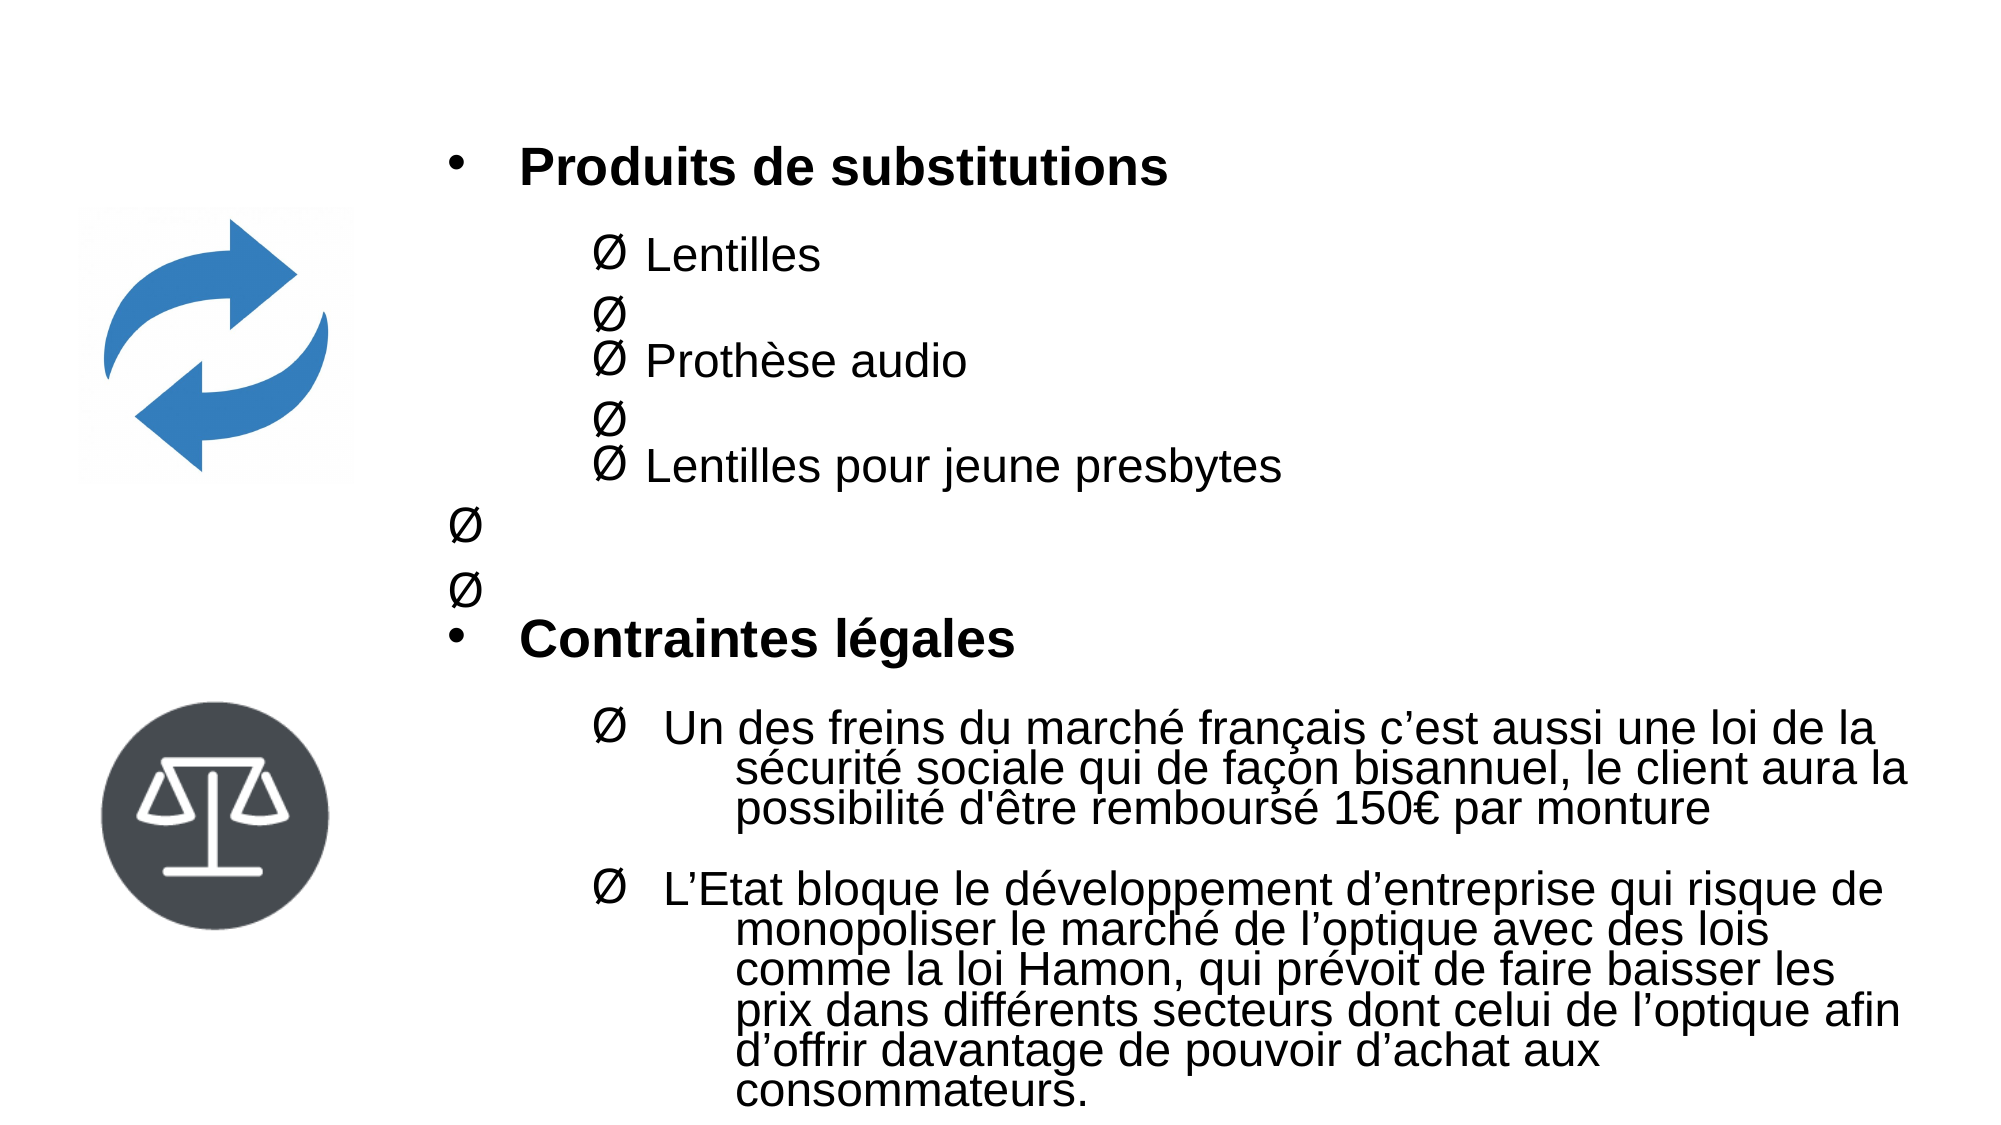

# Produits de substitutions
Lentilles
Prothèse audio
Lentilles pour jeune presbytes
Contraintes légales
Un des freins du marché français c’est aussi une loi de la sécurité sociale qui de façon bisannuel, le client aura la possibilité d'être remboursé 150€ par monture
L’Etat bloque le développement d’entreprise qui risque de monopoliser le marché de l’optique avec des lois comme la loi Hamon, qui prévoit de faire baisser les prix dans différents secteurs dont celui de l’optique afin d’offrir davantage de pouvoir d’achat aux consommateurs.